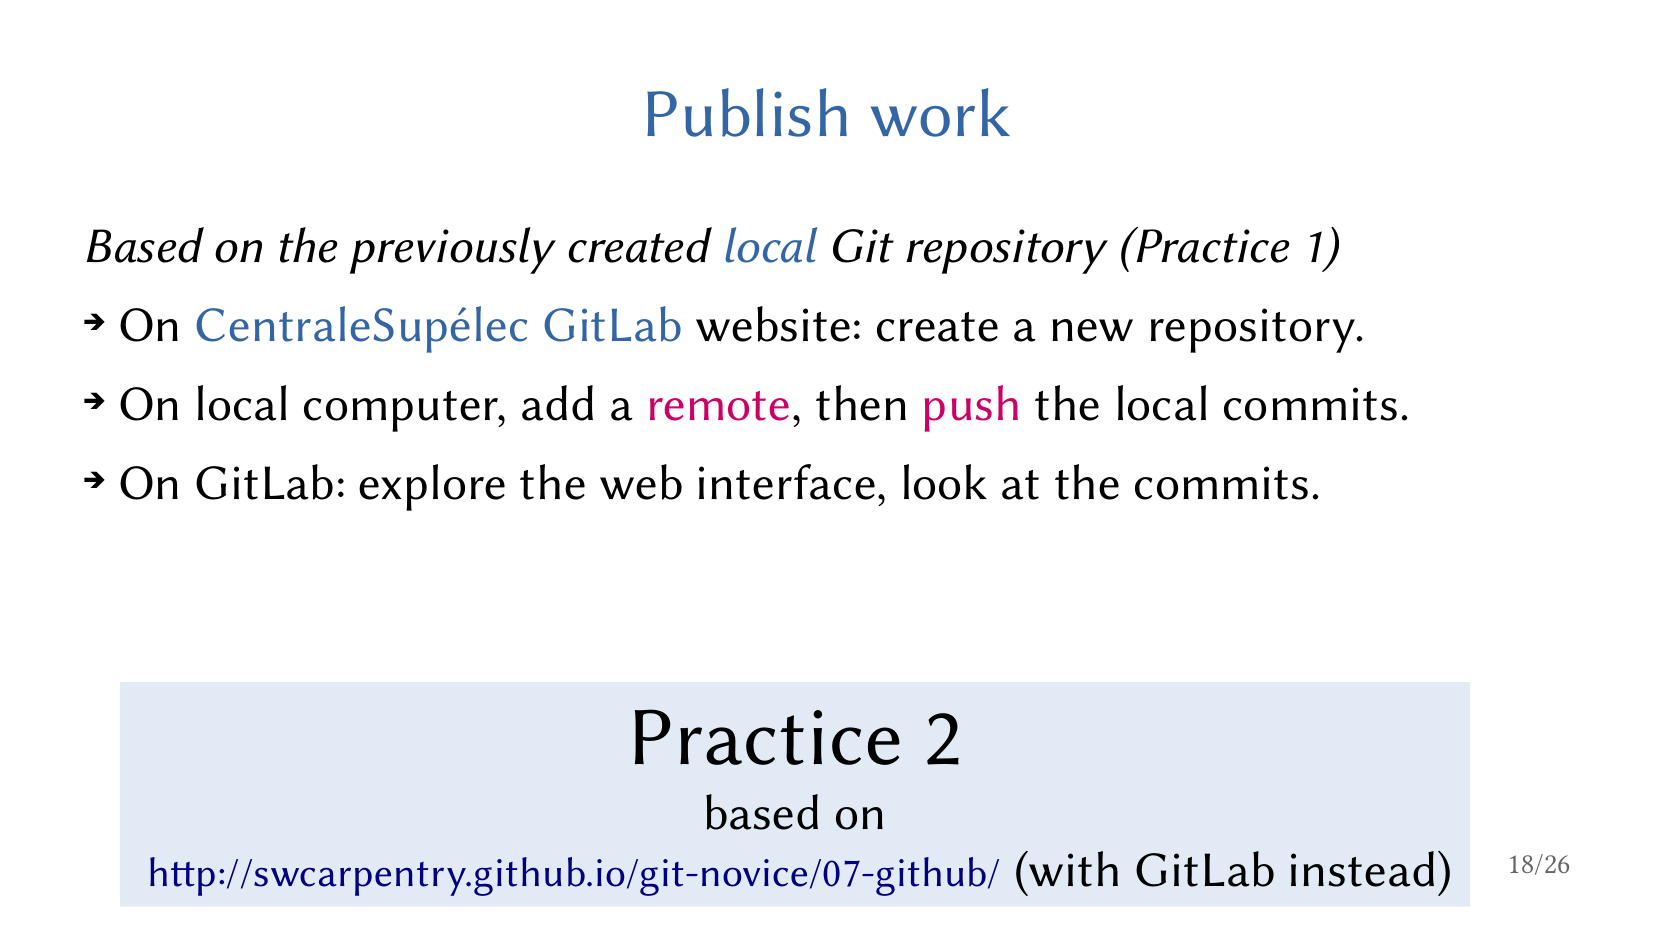

# Publish work
Based on the previously created local Git repository (Practice 1)
On CentraleSupélec GitLab website: create a new repository.
On local computer, add a remote, then push the local commits.
On GitLab: explore the web interface, look at the commits.
Practice 2
based on
 http://swcarpentry.github.io/git-novice/07-github/ (with GitLab instead)
18